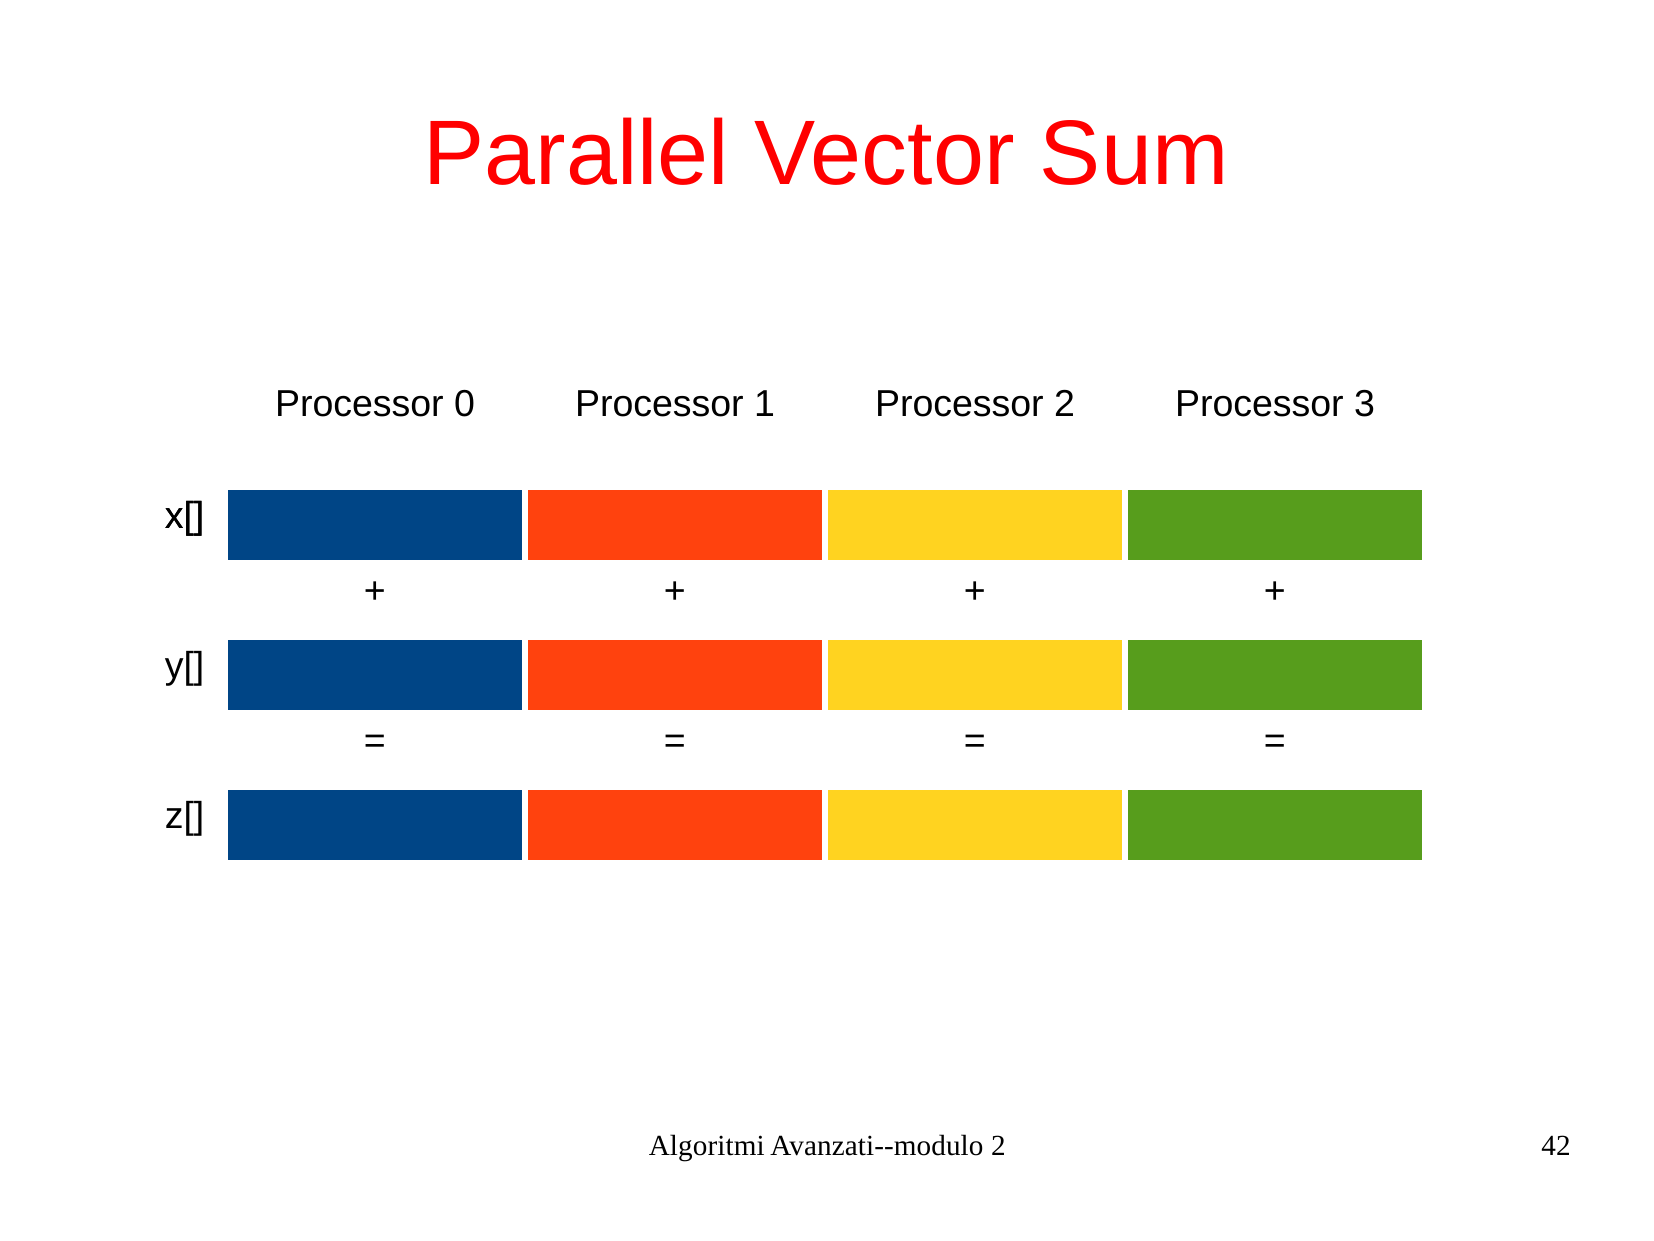

# Parallel Vector Sum
Processor 0
Processor 1
Processor 2
Processor 3
x[]
x[]
+
+
+
+
y[]
=
=
=
=
z[]
Algoritmi Avanzati--modulo 2
42